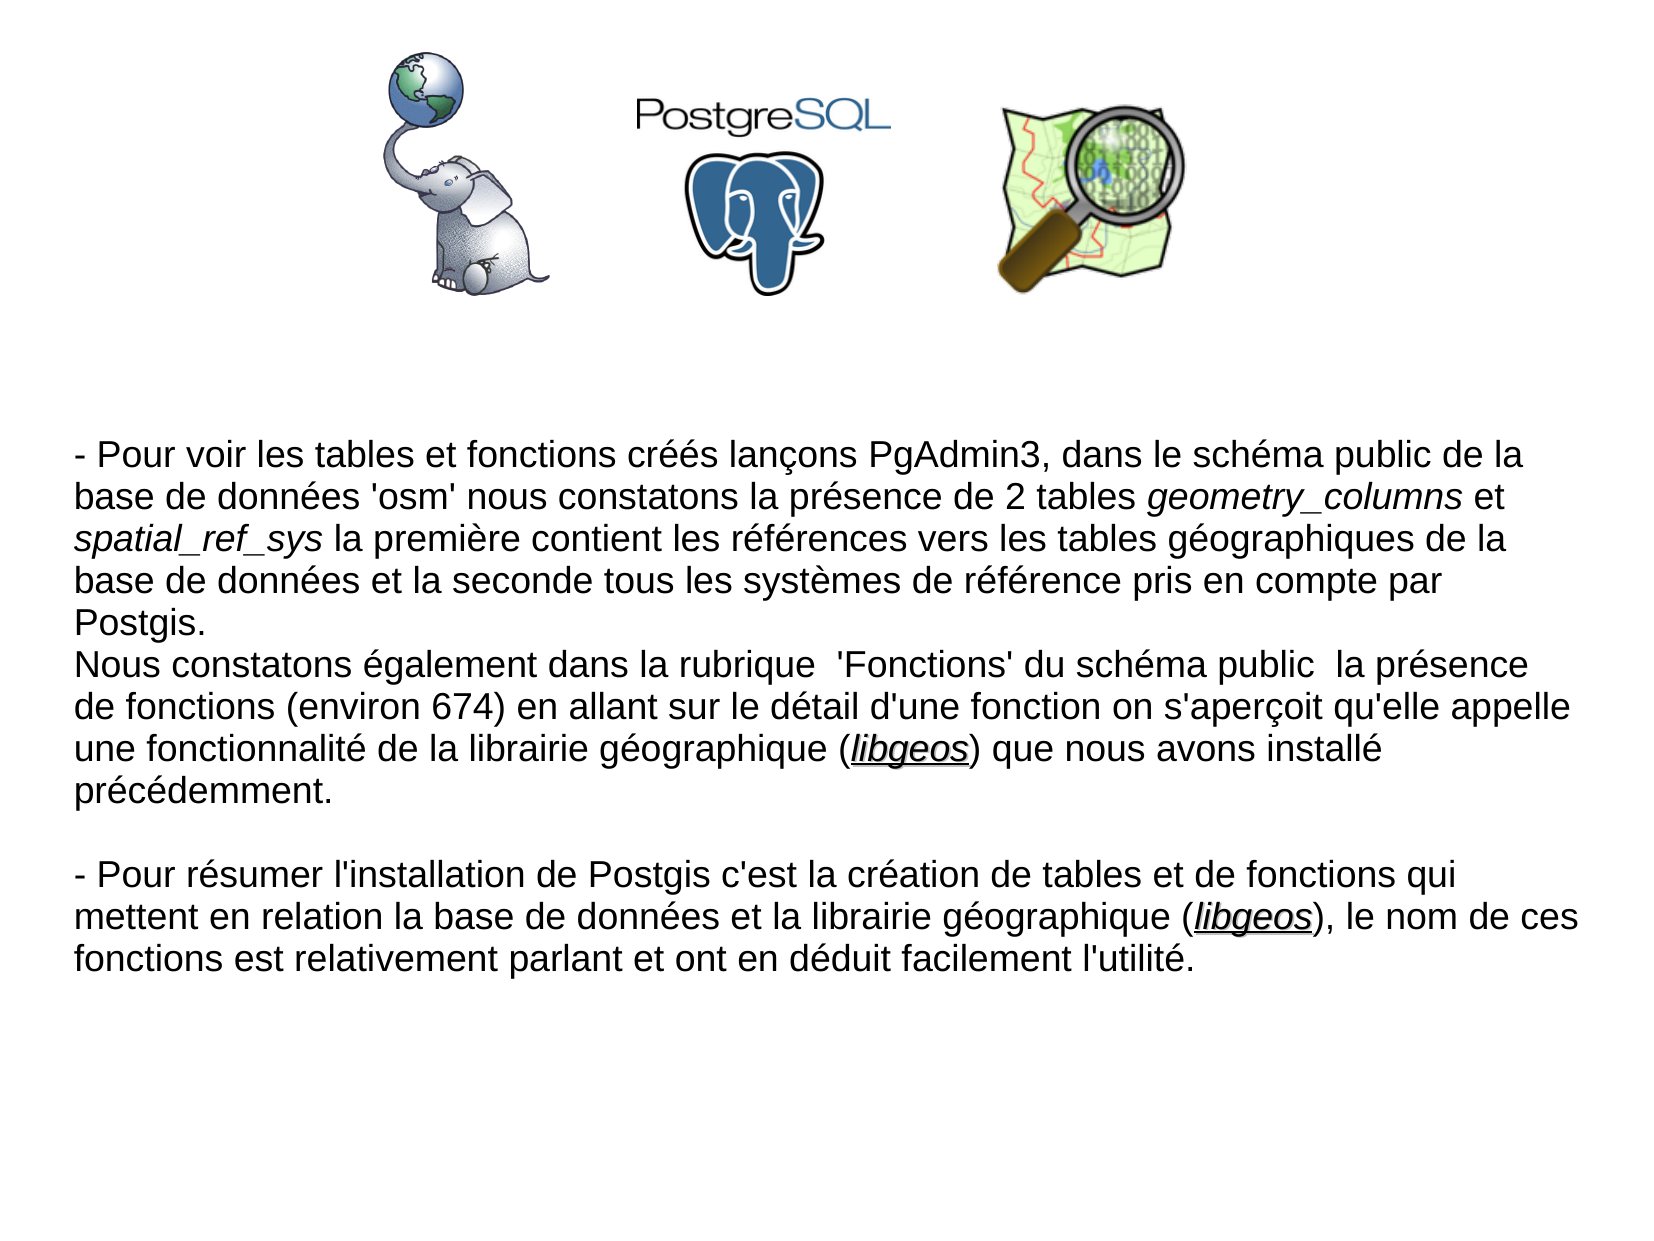

- Pour voir les tables et fonctions créés lançons PgAdmin3, dans le schéma public de la base de données 'osm' nous constatons la présence de 2 tables geometry_columns et spatial_ref_sys la première contient les références vers les tables géographiques de la base de données et la seconde tous les systèmes de référence pris en compte par Postgis.
Nous constatons également dans la rubrique 'Fonctions' du schéma public la présence de fonctions (environ 674) en allant sur le détail d'une fonction on s'aperçoit qu'elle appelle une fonctionnalité de la librairie géographique (libgeos) que nous avons installé précédemment.
- Pour résumer l'installation de Postgis c'est la création de tables et de fonctions qui mettent en relation la base de données et la librairie géographique (libgeos), le nom de ces fonctions est relativement parlant et ont en déduit facilement l'utilité.